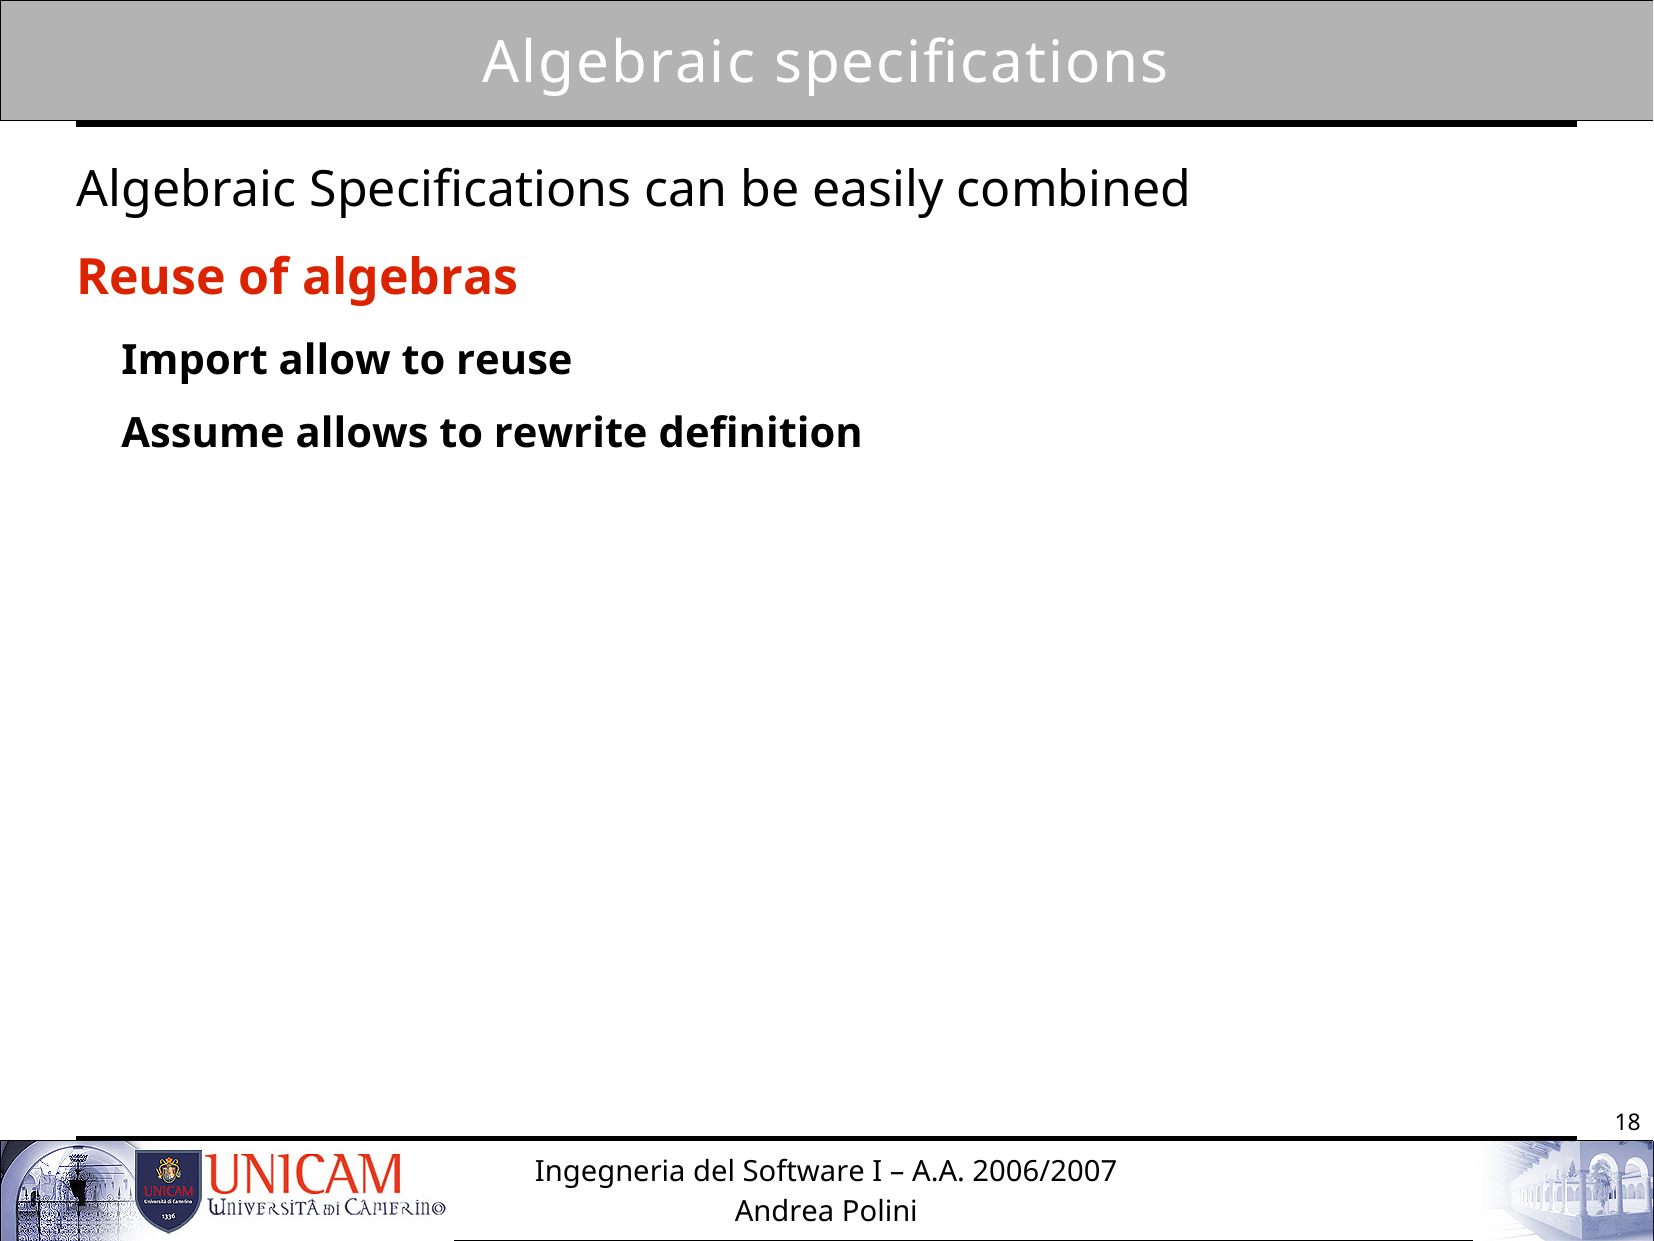

# Algebraic specifications
Algebraic Specifications can be easily combined
Reuse of algebras
Import allow to reuse
Assume allows to rewrite definition
18